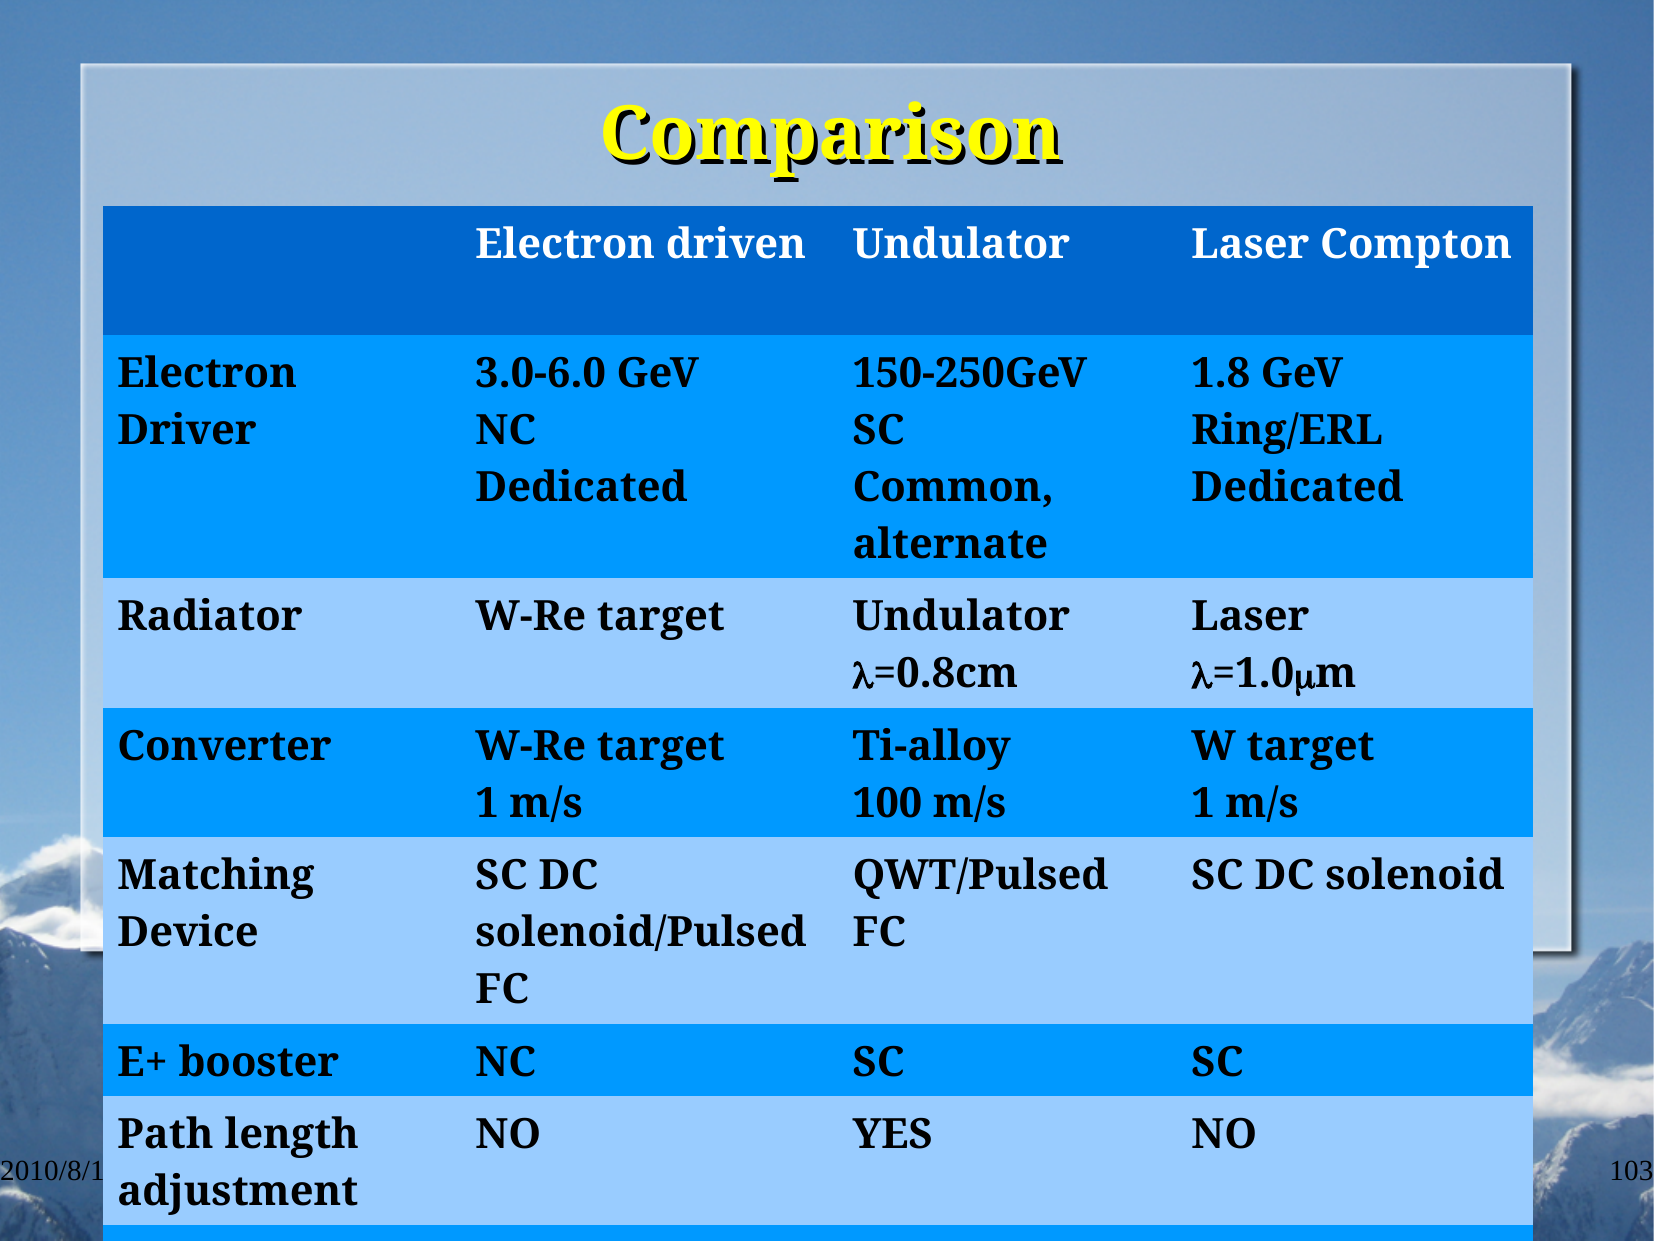

# Comparison
| | Electron driven | Undulator | Laser Compton |
| --- | --- | --- | --- |
| Electron Driver | 3.0-6.0 GeV NC Dedicated | 150-250GeV SC Common, alternate | 1.8 GeV Ring/ERL Dedicated |
| Radiator | W-Re target | Undulator l=0.8cm | Laser l=1.0mm |
| Converter | W-Re target 1 m/s | Ti-alloy 100 m/s | W target 1 m/s |
| Matching Device | SC DC solenoid/Pulsed FC | QWT/Pulsed FC | SC DC solenoid |
| E+ booster | NC | SC | SC |
| Path length adjustment | NO | YES | NO |
| Polarization | NO | 30-60% | 0-90% |
2010/8/11
103